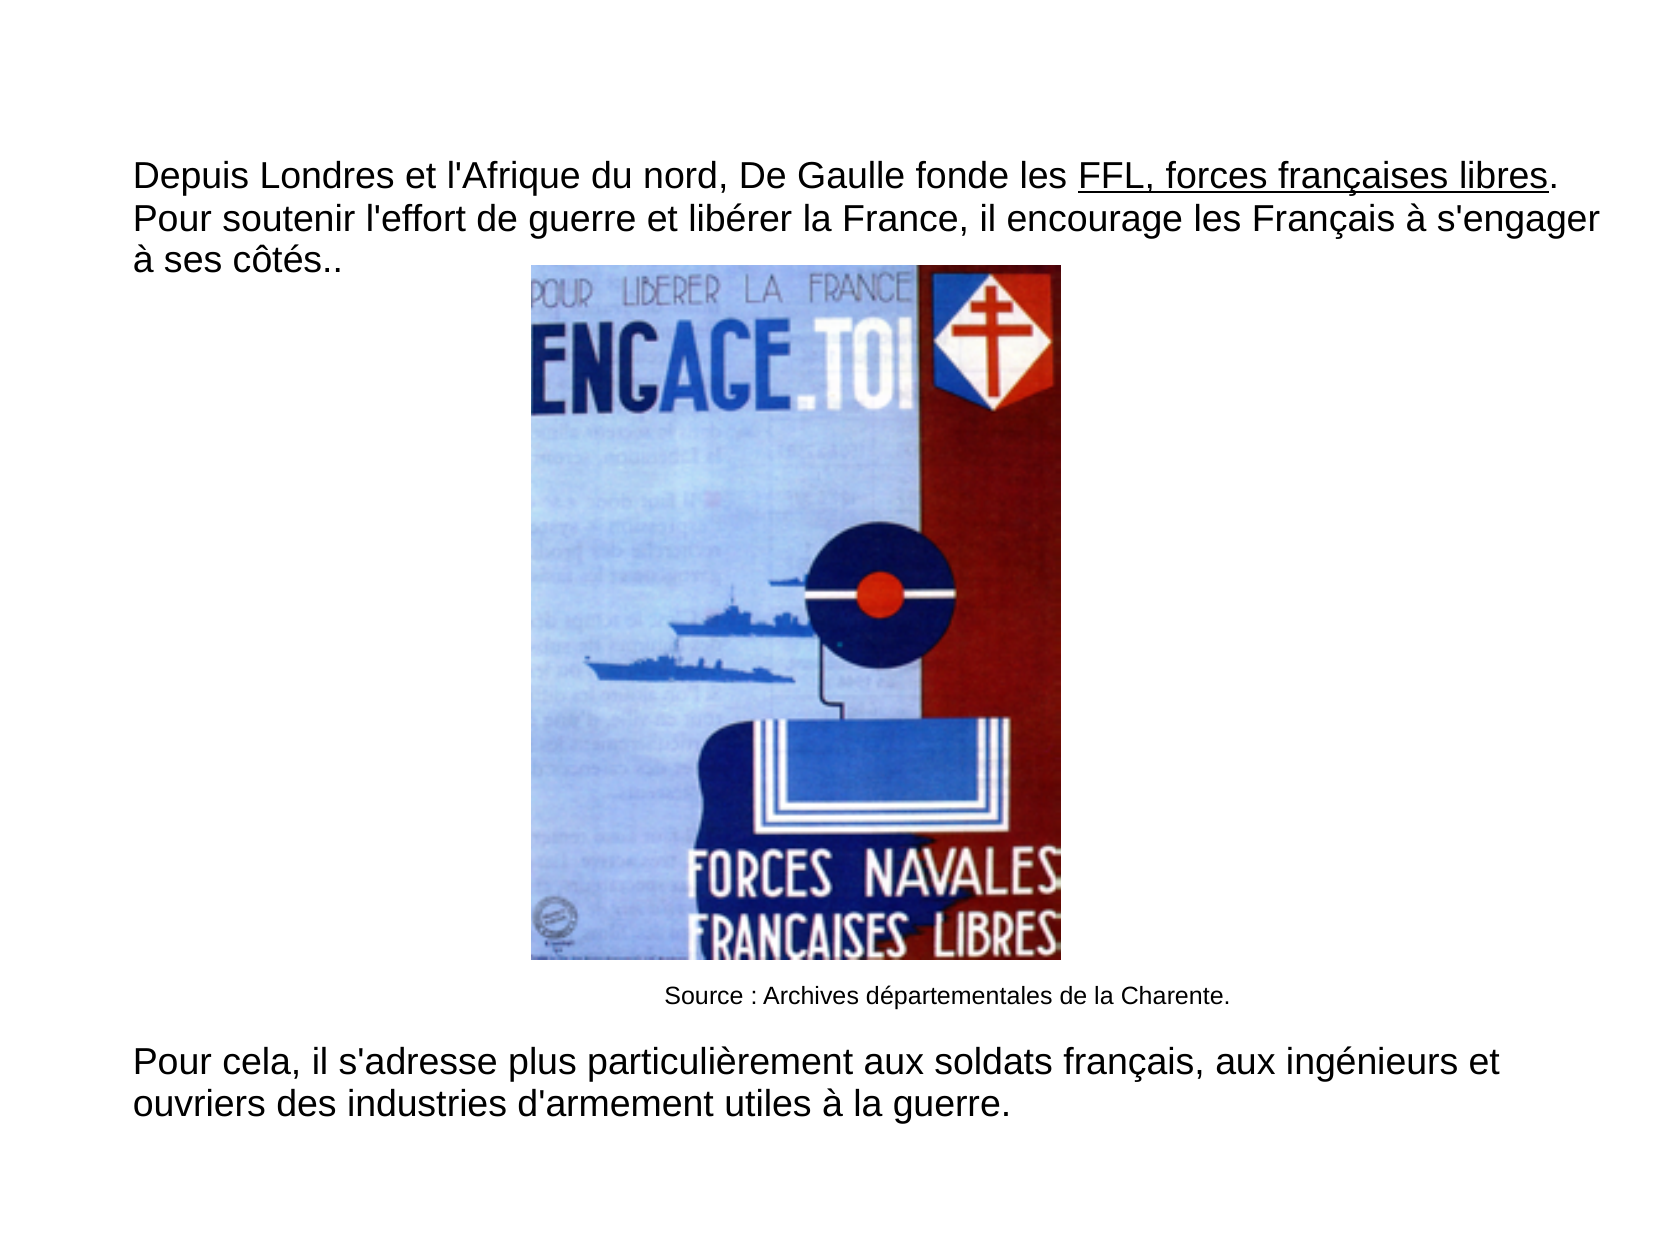

Depuis Londres et l'Afrique du nord, De Gaulle fonde les FFL, forces françaises libres.
Pour soutenir l'effort de guerre et libérer la France, il encourage les Français à s'engager
à ses côtés..
Source : Archives départementales de la Charente.
Pour cela, il s'adresse plus particulièrement aux soldats français, aux ingénieurs et
ouvriers des industries d'armement utiles à la guerre.